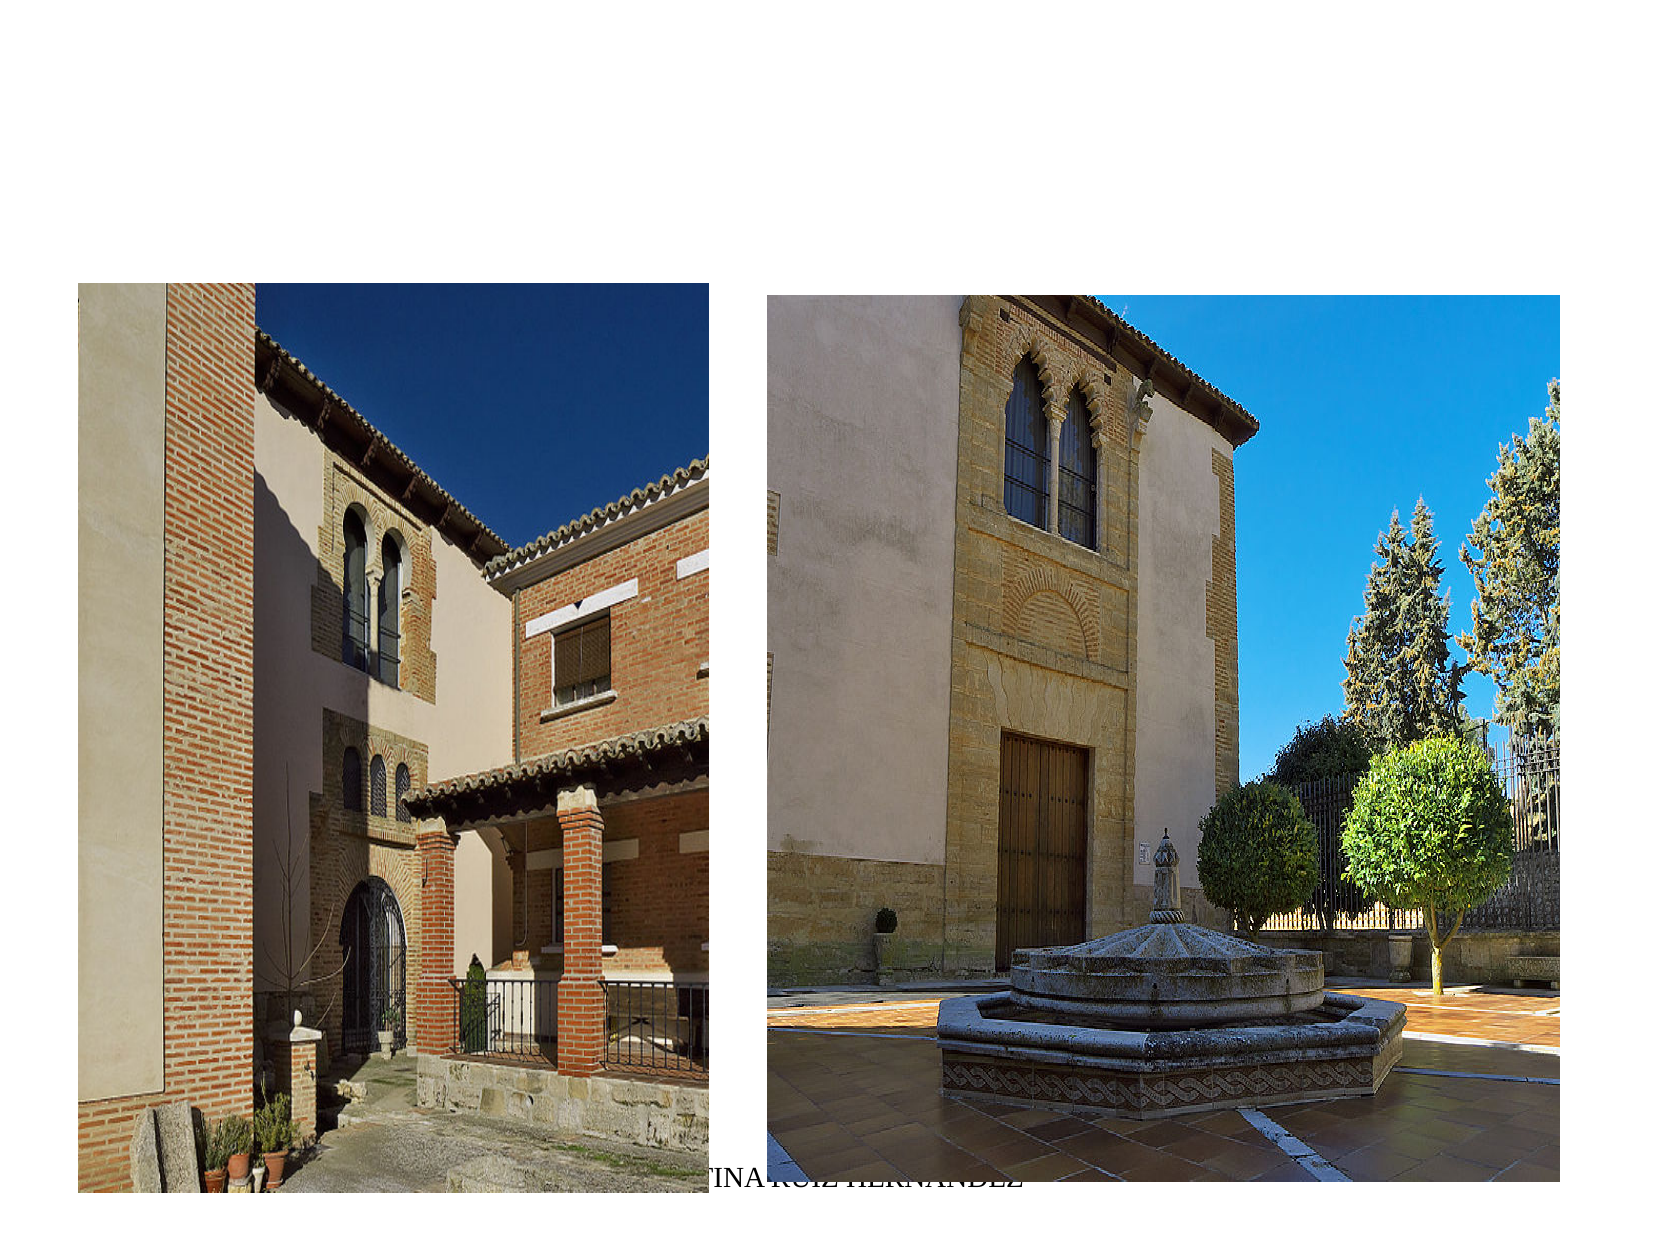

# PALACIO DE PEDRO I DE CASTILLA